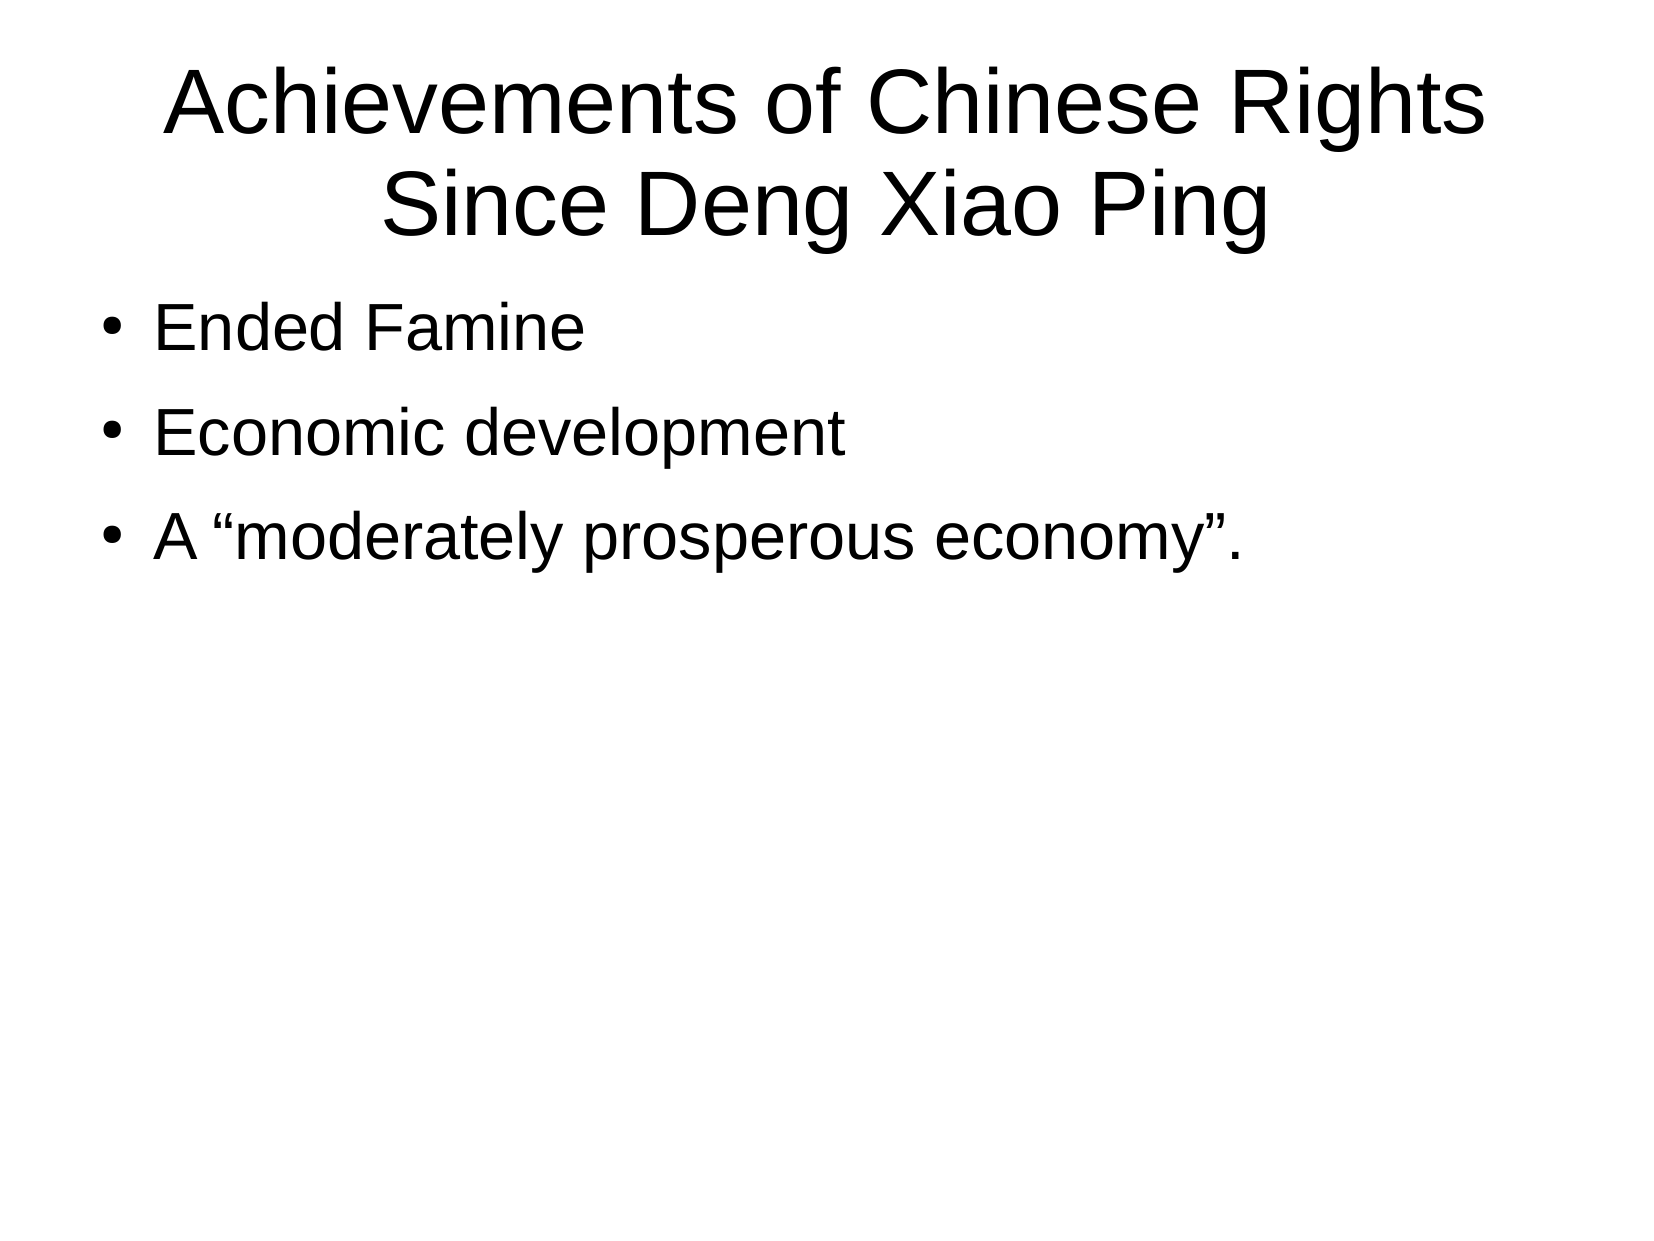

# Achievements of Chinese Rights Since Deng Xiao Ping
Ended Famine
Economic development
A “moderately prosperous economy”.